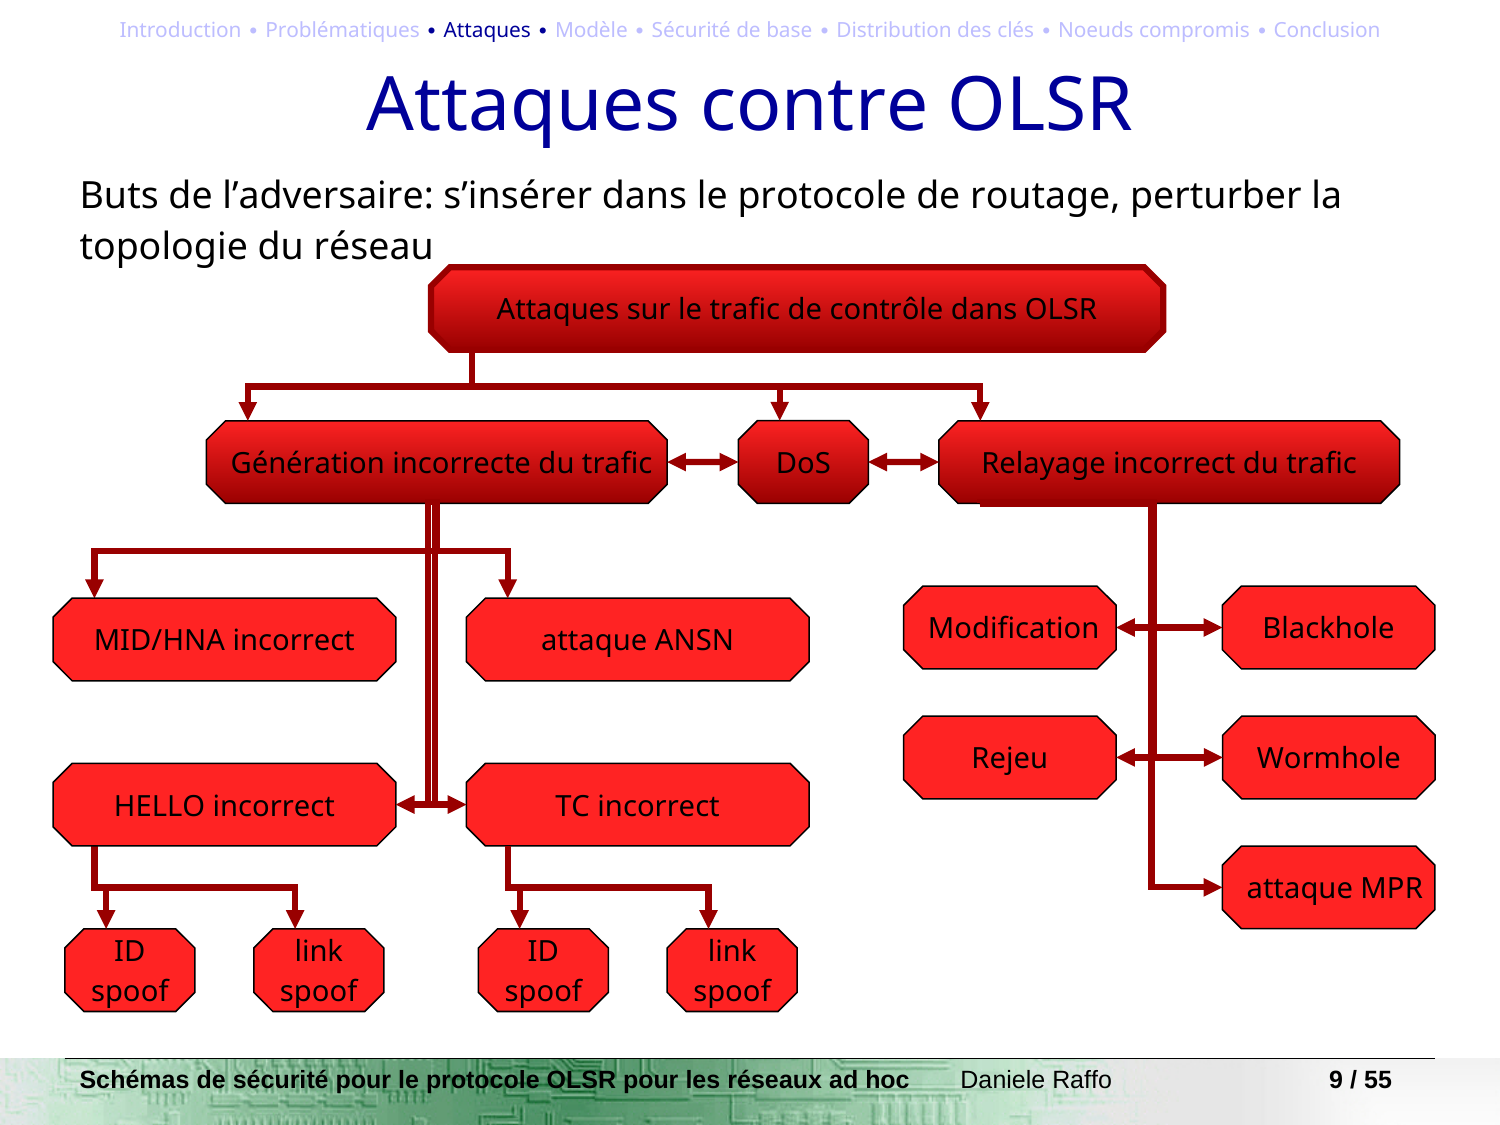

Introduction ∙ Problématiques ∙ Attaques ∙ Modèle ∙ Sécurité de base ∙ Distribution des clés ∙ Noeuds compromis ∙ Conclusion
Attaques contre OLSR
Buts de l’adversaire: s’insérer dans le protocole de routage, perturber la topologie du réseau
Attaques sur le trafic de contrôle dans OLSR
DoS
Génération incorrecte du trafic
Relayage incorrect du trafic
Modification
Blackhole
MID/HNA incorrect
attaque ANSN
Rejeu
Wormhole
HELLO incorrect
TC incorrect
attaque MPR
ID
spoof
link
spoof
ID
spoof
link
spoof
9
Schémas de sécurité pour le protocole OLSR pour les réseaux ad hoc Daniele Raffo